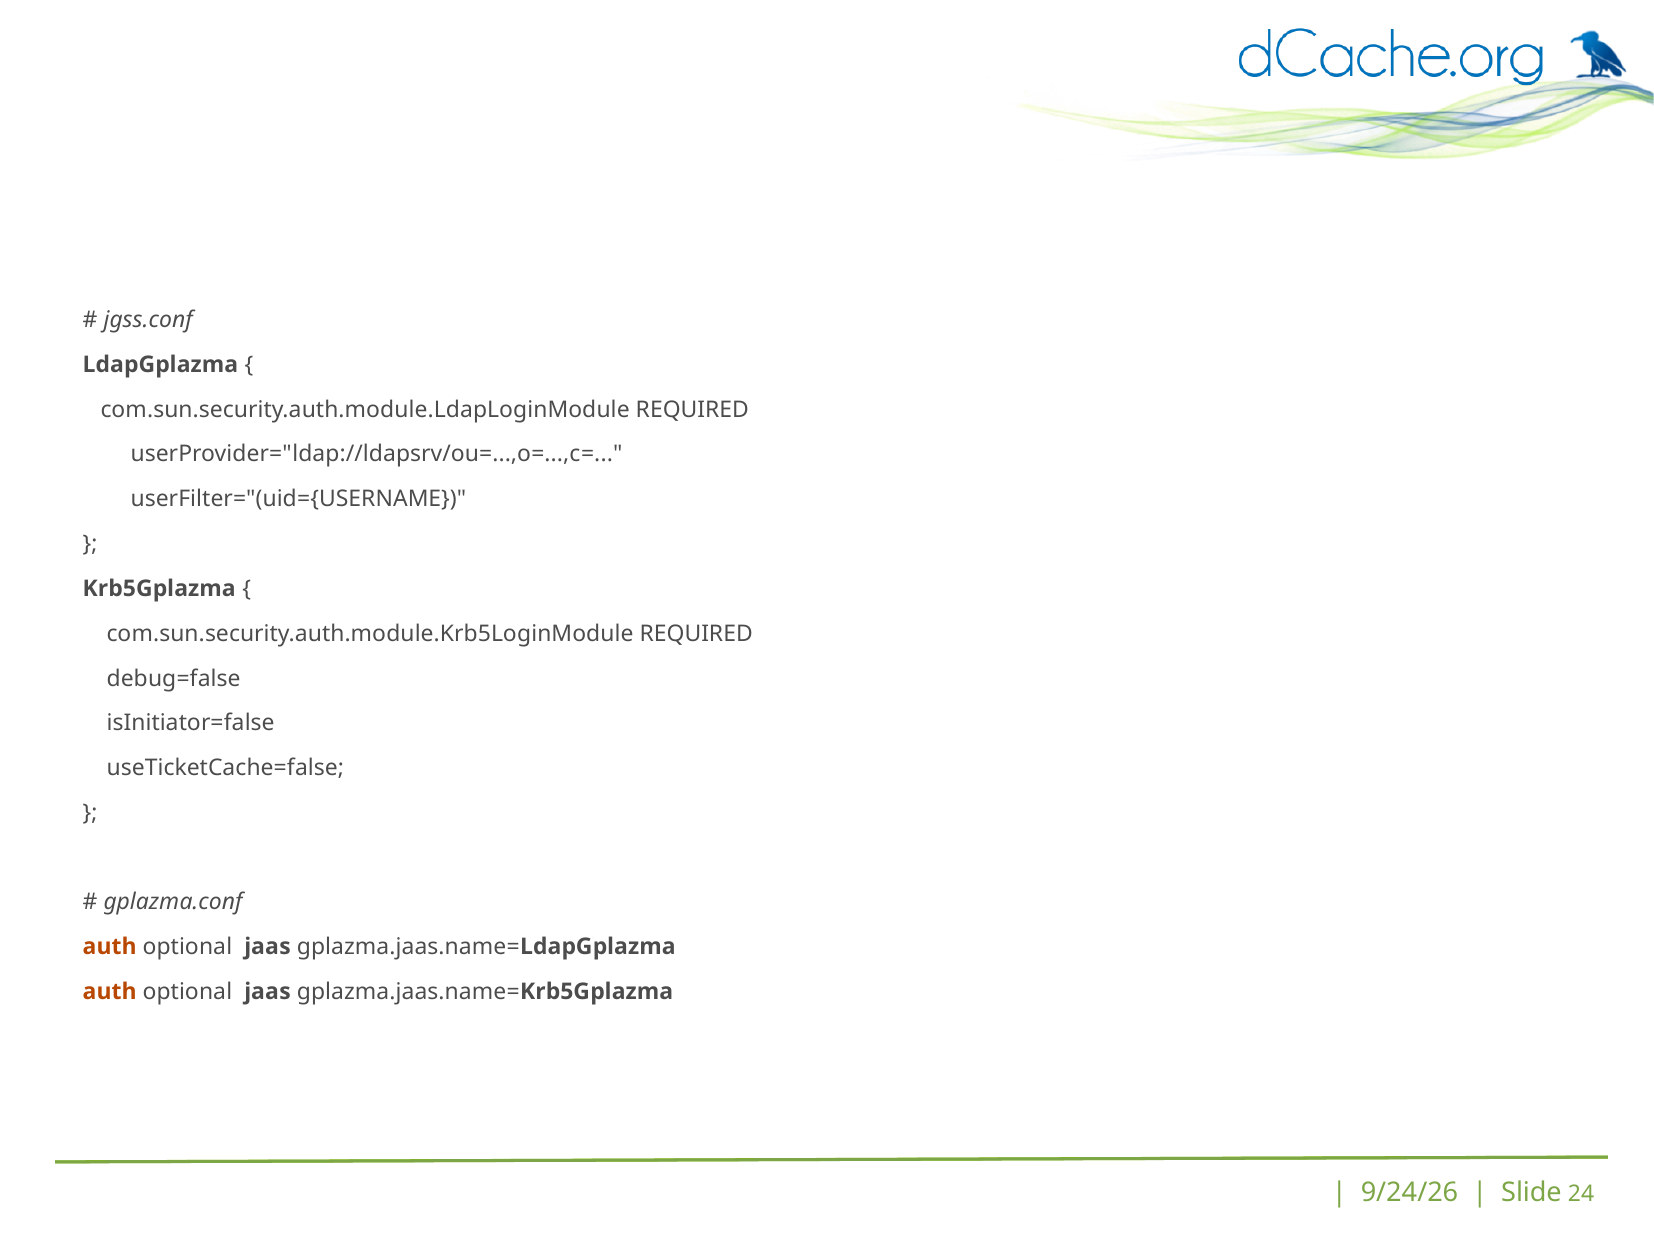

#
# jgss.conf
LdapGplazma {
 com.sun.security.auth.module.LdapLoginModule REQUIRED
 userProvider="ldap://ldapsrv/ou=...,o=...,c=..."
 userFilter="(uid={USERNAME})"
};
Krb5Gplazma {
 com.sun.security.auth.module.Krb5LoginModule REQUIRED
 debug=false
 isInitiator=false
 useTicketCache=false;
};
# gplazma.conf
auth optional jaas gplazma.jaas.name=LdapGplazma
auth optional jaas gplazma.jaas.name=Krb5Gplazma
24